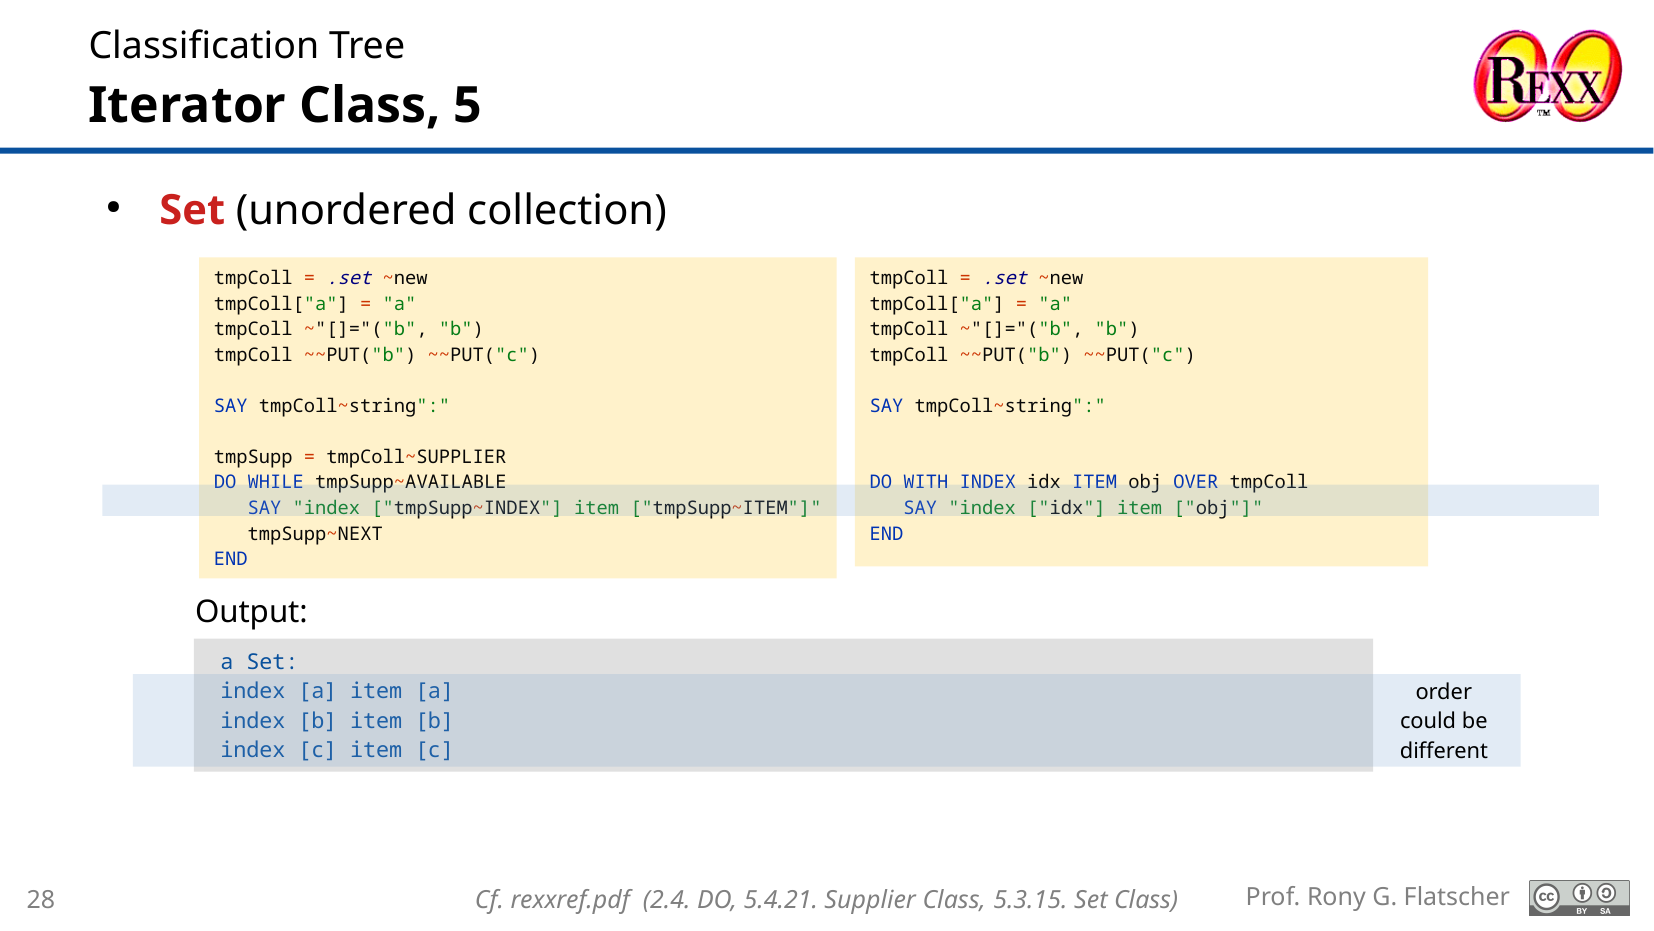

Classification Tree
Iterator Class, 5
# Set (unordered collection)
tmpColl = .set ~new
tmpColl["a"] = "a"
tmpColl ~"[]="("b", "b")
tmpColl ~~PUT("b") ~~PUT("c")
SAY tmpColl~string":"
tmpSupp = tmpColl~SUPPLIER
DO WHILE tmpSupp~AVAILABLE
 SAY "index ["tmpSupp~INDEX"] item ["tmpSupp~ITEM"]"
 tmpSupp~NEXT
END
tmpColl = .set ~new
tmpColl["a"] = "a"
tmpColl ~"[]="("b", "b")
tmpColl ~~PUT("b") ~~PUT("c")
SAY tmpColl~string":"
DO WITH INDEX idx ITEM obj OVER tmpColl
 SAY "index ["idx"] item ["obj"]"
END
Output:
a Set:
index [a] item [a]
index [b] item [b]
index [c] item [c]
order
could be
different
Cf. rexxref.pdf (2.4. DO, 5.4.21. Supplier Class, 5.3.15. Set Class)